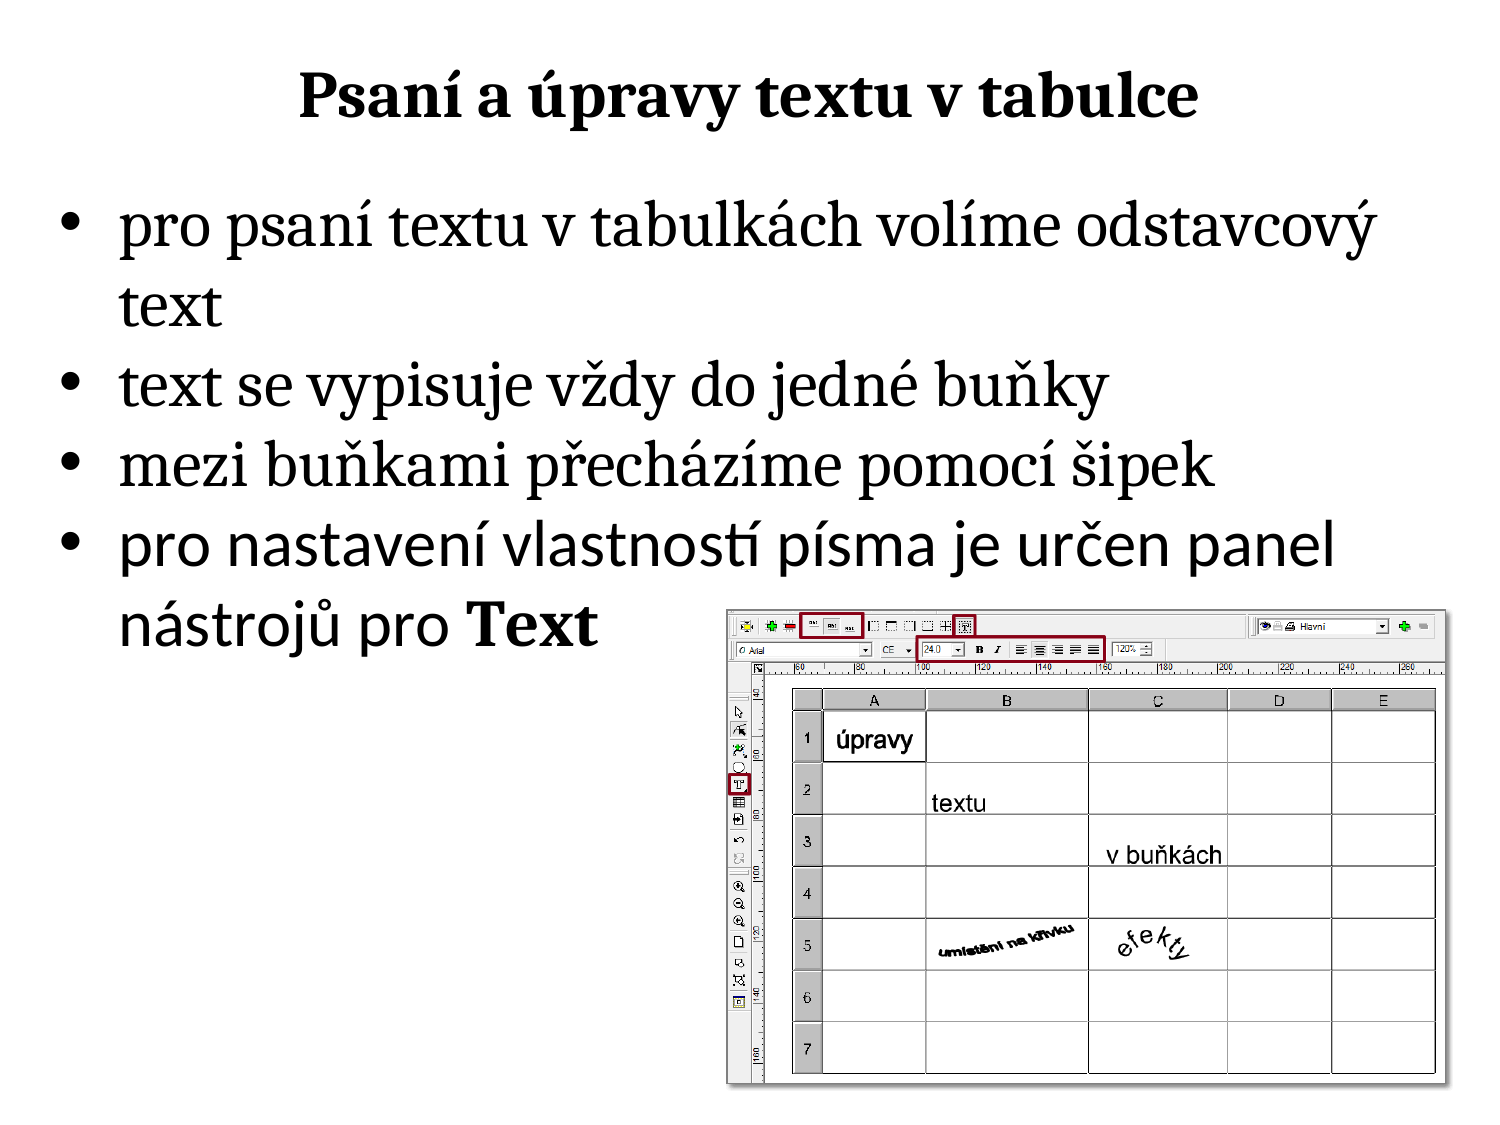

Psaní a úpravy textu v tabulce
pro psaní textu v tabulkách volíme odstavcový text
text se vypisuje vždy do jedné buňky
mezi buňkami přecházíme pomocí šipek
pro nastavení vlastností písma je určen panel nástrojů pro Text